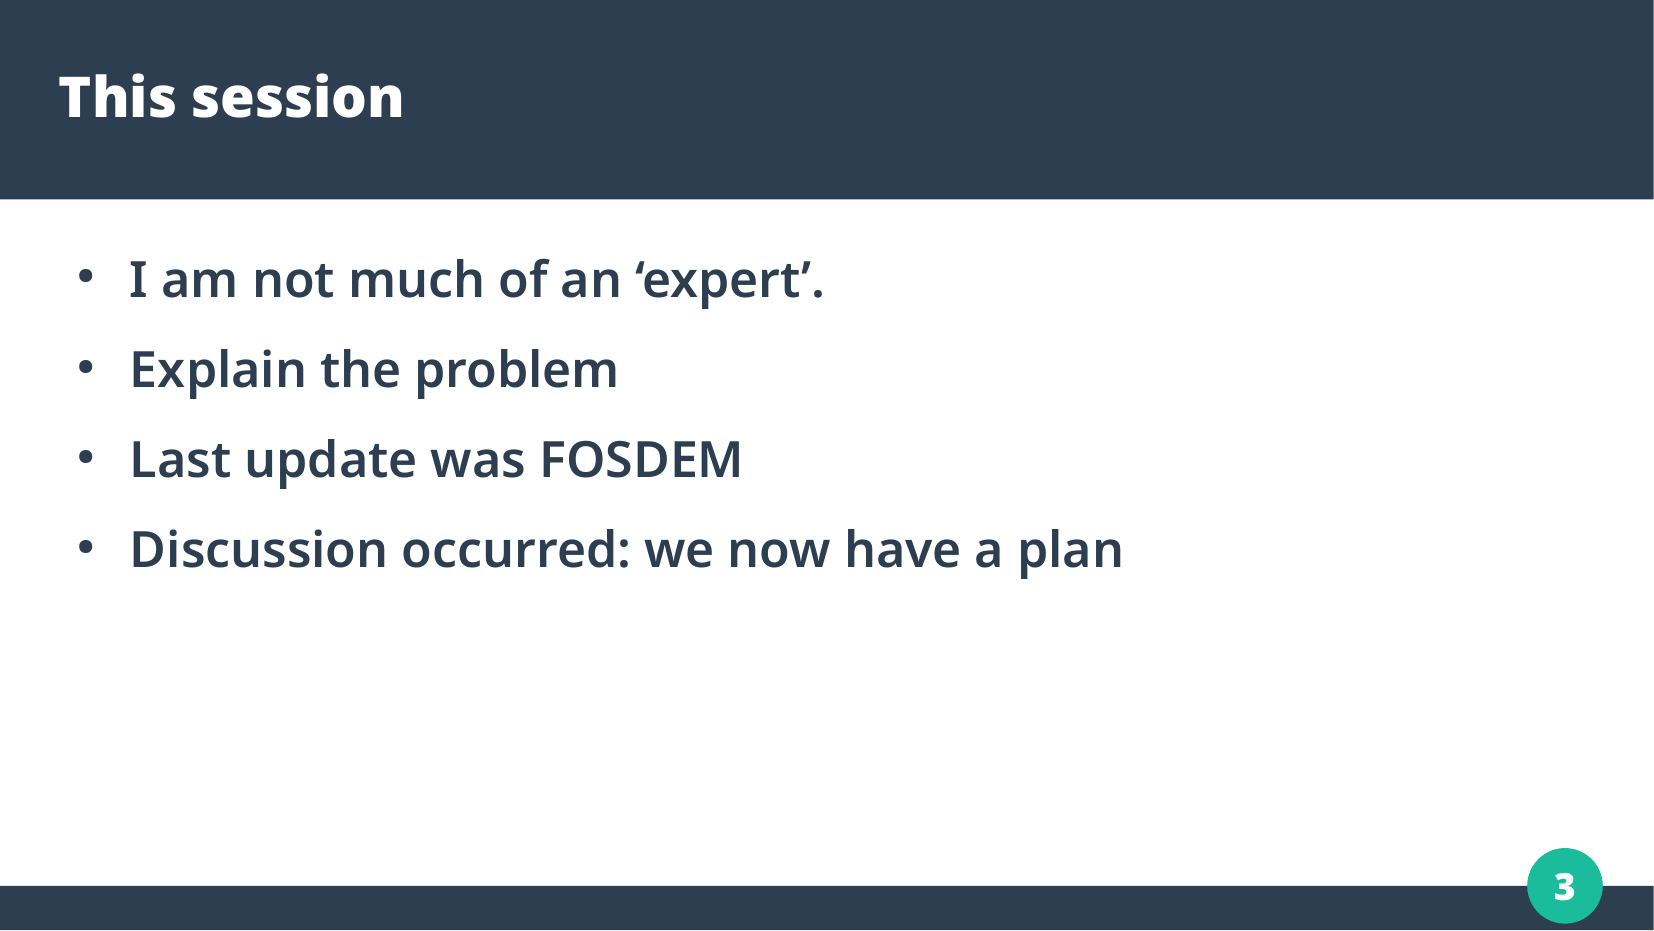

# This session
I am not much of an ‘expert’.
Explain the problem
Last update was FOSDEM
Discussion occurred: we now have a plan